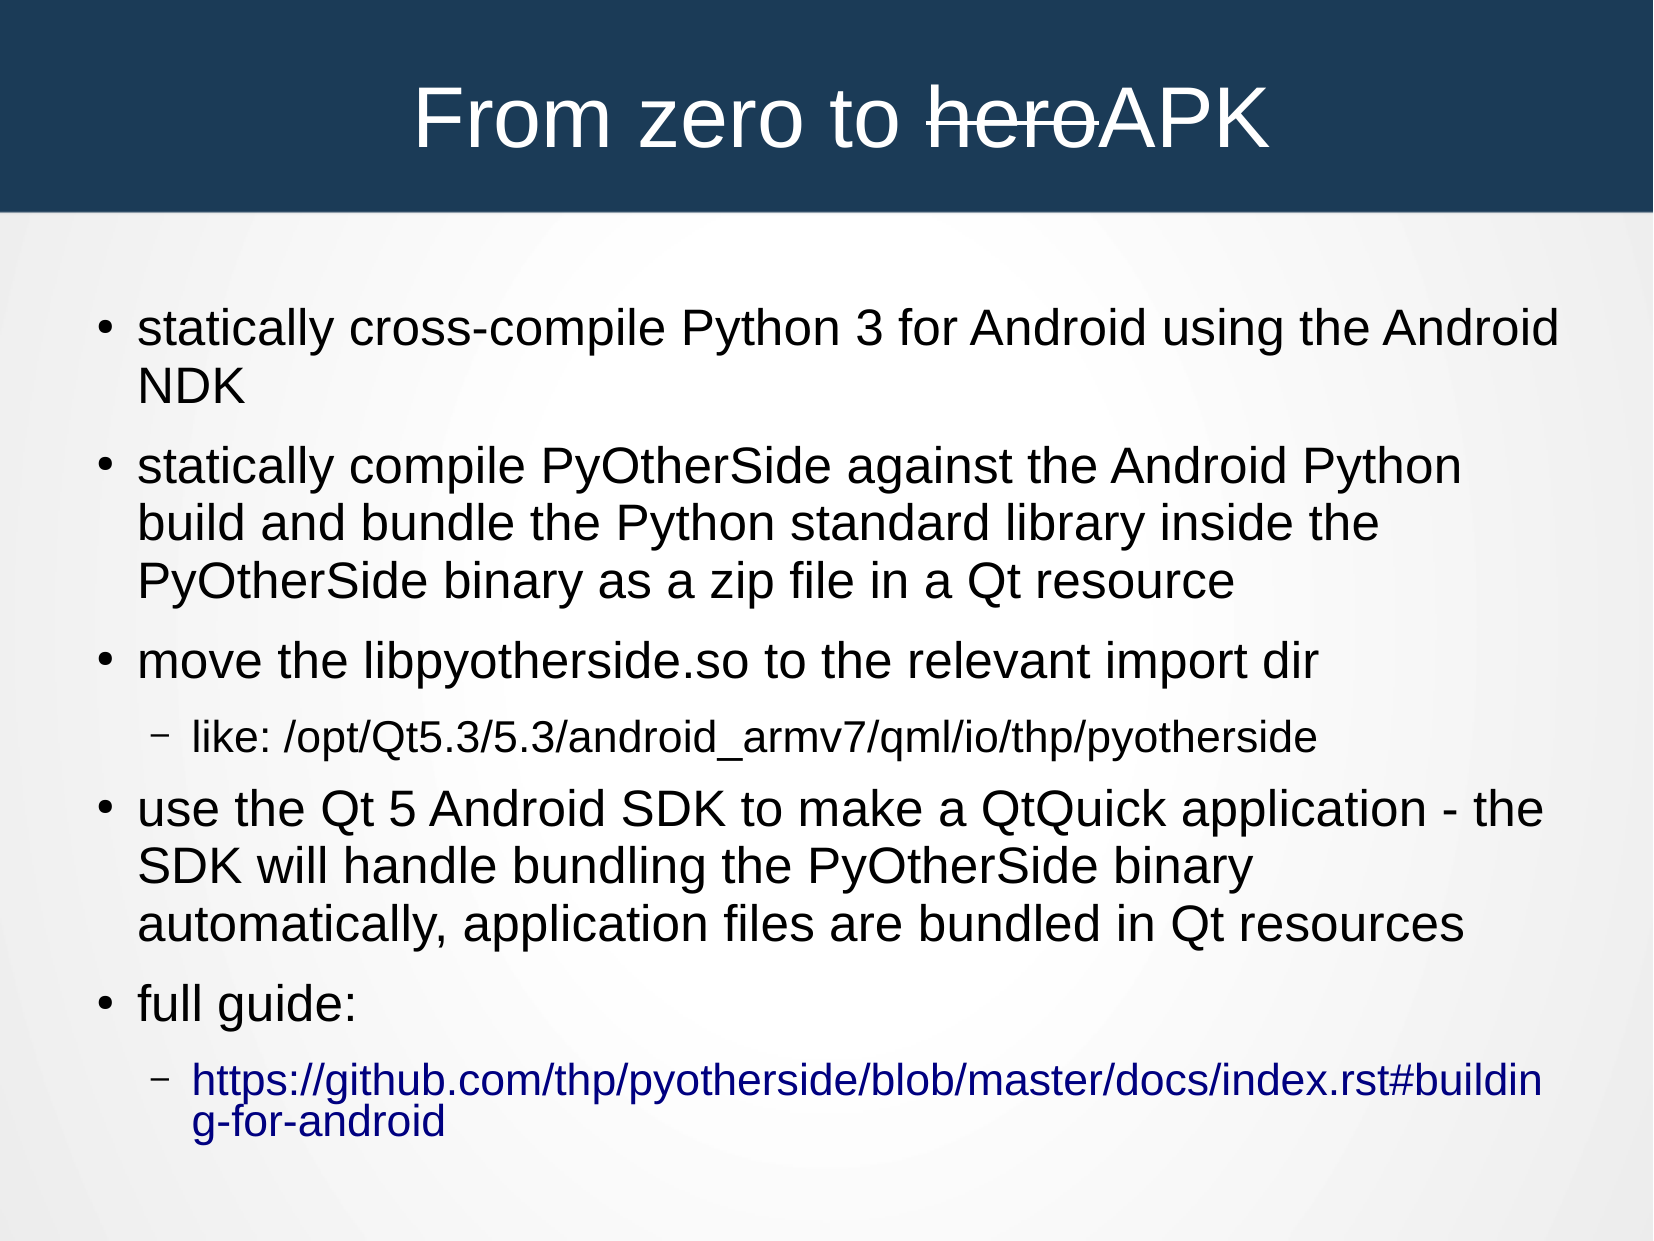

# From zero to heroAPK
statically cross-compile Python 3 for Android using the Android NDK
statically compile PyOtherSide against the Android Python build and bundle the Python standard library inside the PyOtherSide binary as a zip file in a Qt resource
move the libpyotherside.so to the relevant import dir
like: /opt/Qt5.3/5.3/android_armv7/qml/io/thp/pyotherside
use the Qt 5 Android SDK to make a QtQuick application - the SDK will handle bundling the PyOtherSide binary automatically, application files are bundled in Qt resources
full guide:
https://github.com/thp/pyotherside/blob/master/docs/index.rst#building-for-android
5